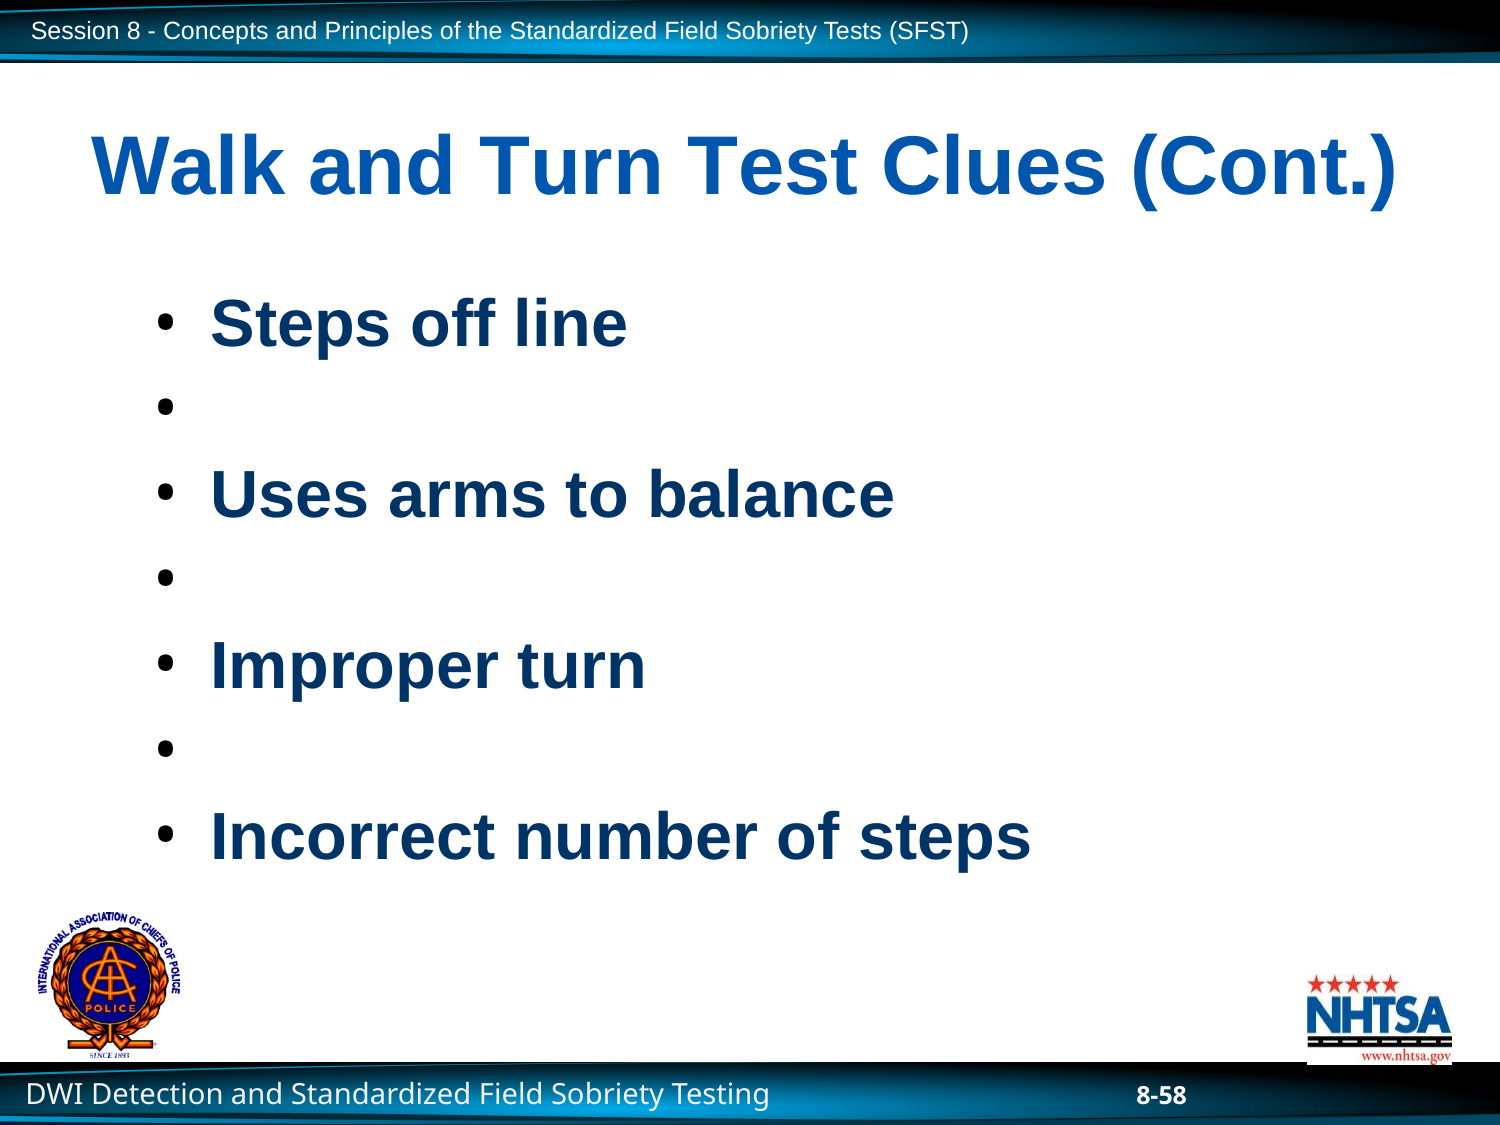

# Walk and Turn Test Clues (Cont.)
Steps off line
Uses arms to balance
Improper turn
Incorrect number of steps
8-58